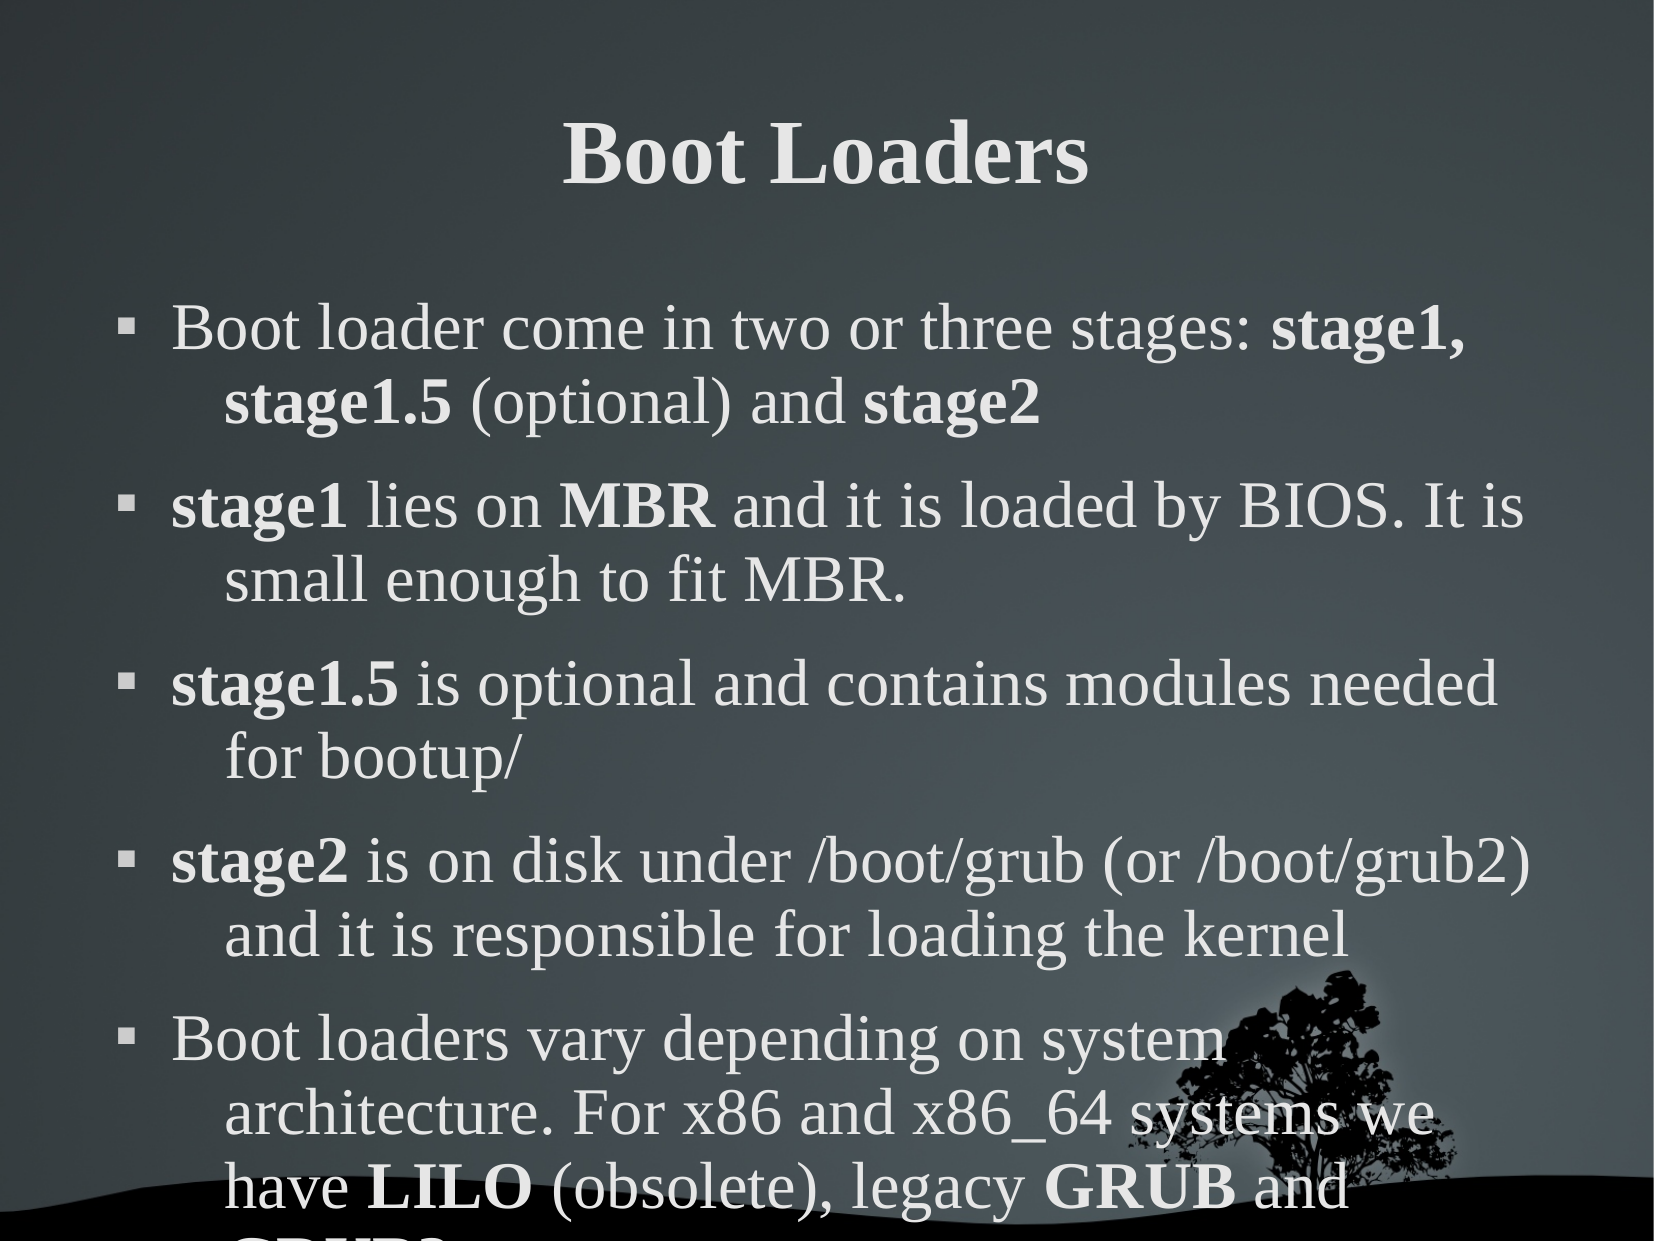

# Boot Loaders
Boot loader come in two or three stages: stage1, stage1.5 (optional) and stage2
stage1 lies on MBR and it is loaded by BIOS. It is small enough to fit MBR.
stage1.5 is optional and contains modules needed for bootup/
stage2 is on disk under /boot/grub (or /boot/grub2) and it is responsible for loading the kernel
Boot loaders vary depending on system architecture. For x86 and x86_64 systems we have LILO (obsolete), legacy GRUB and GRUB2